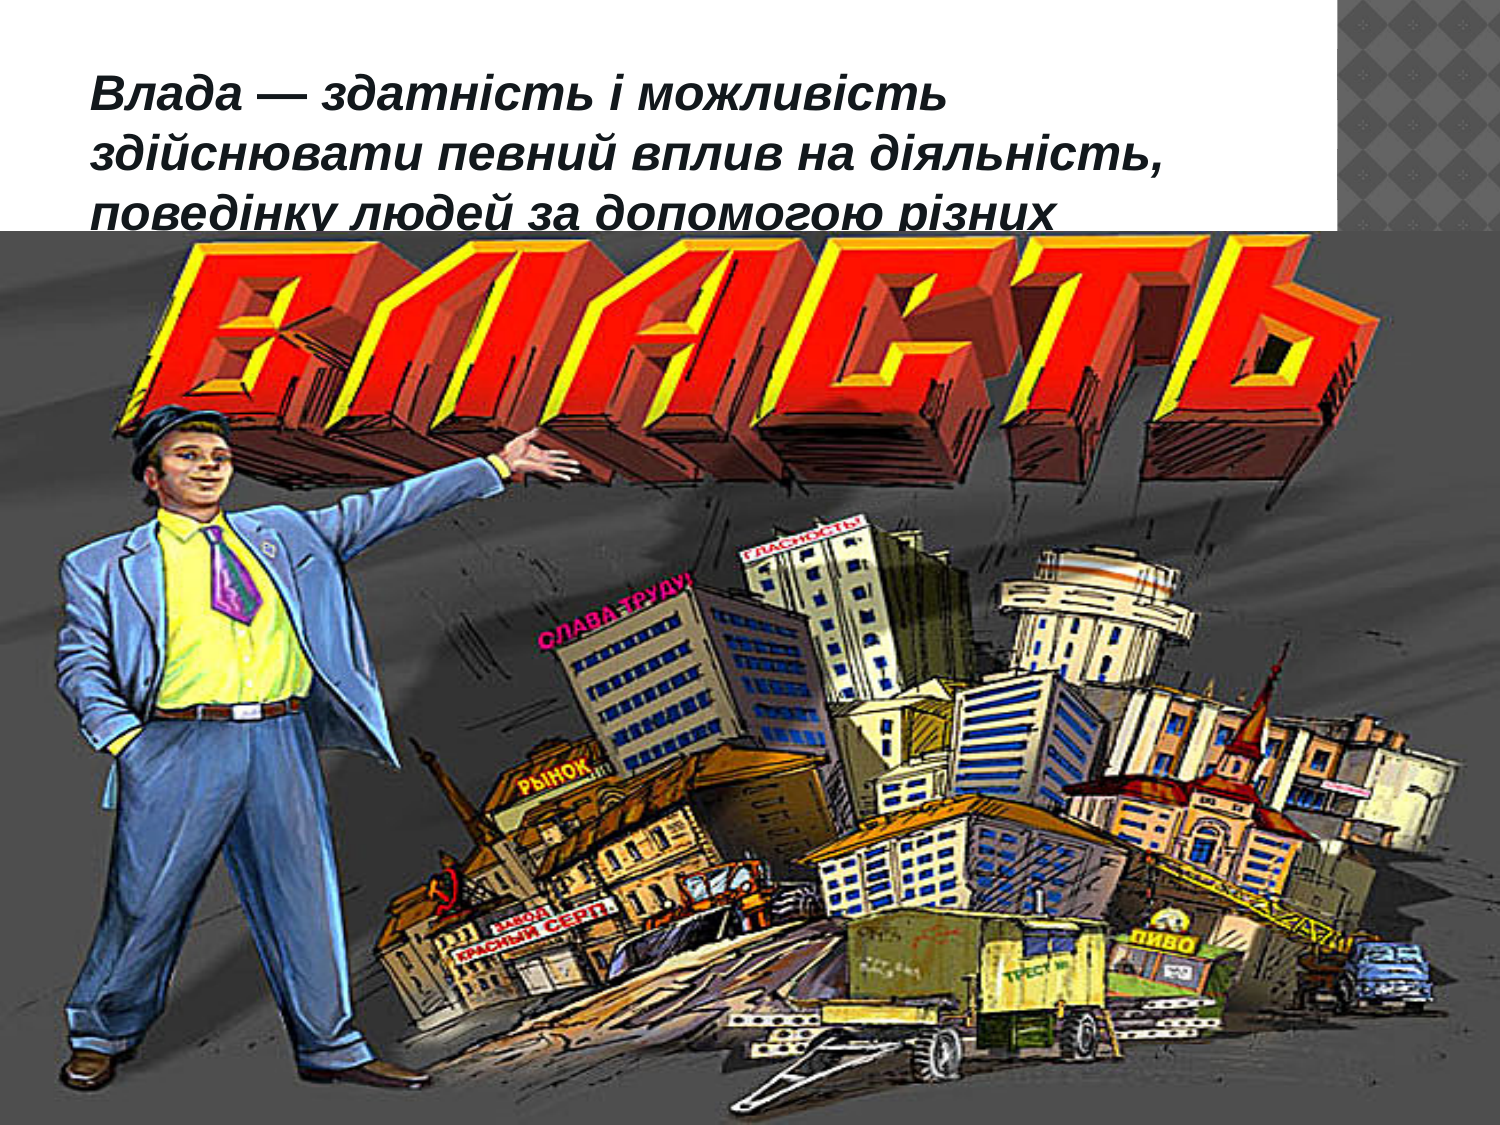

# Влада — здатність і можливість здійснювати певний вплив на ді­яльність, поведінку людей за допомогою різних засобів — волі, права, авторитету, насилля.